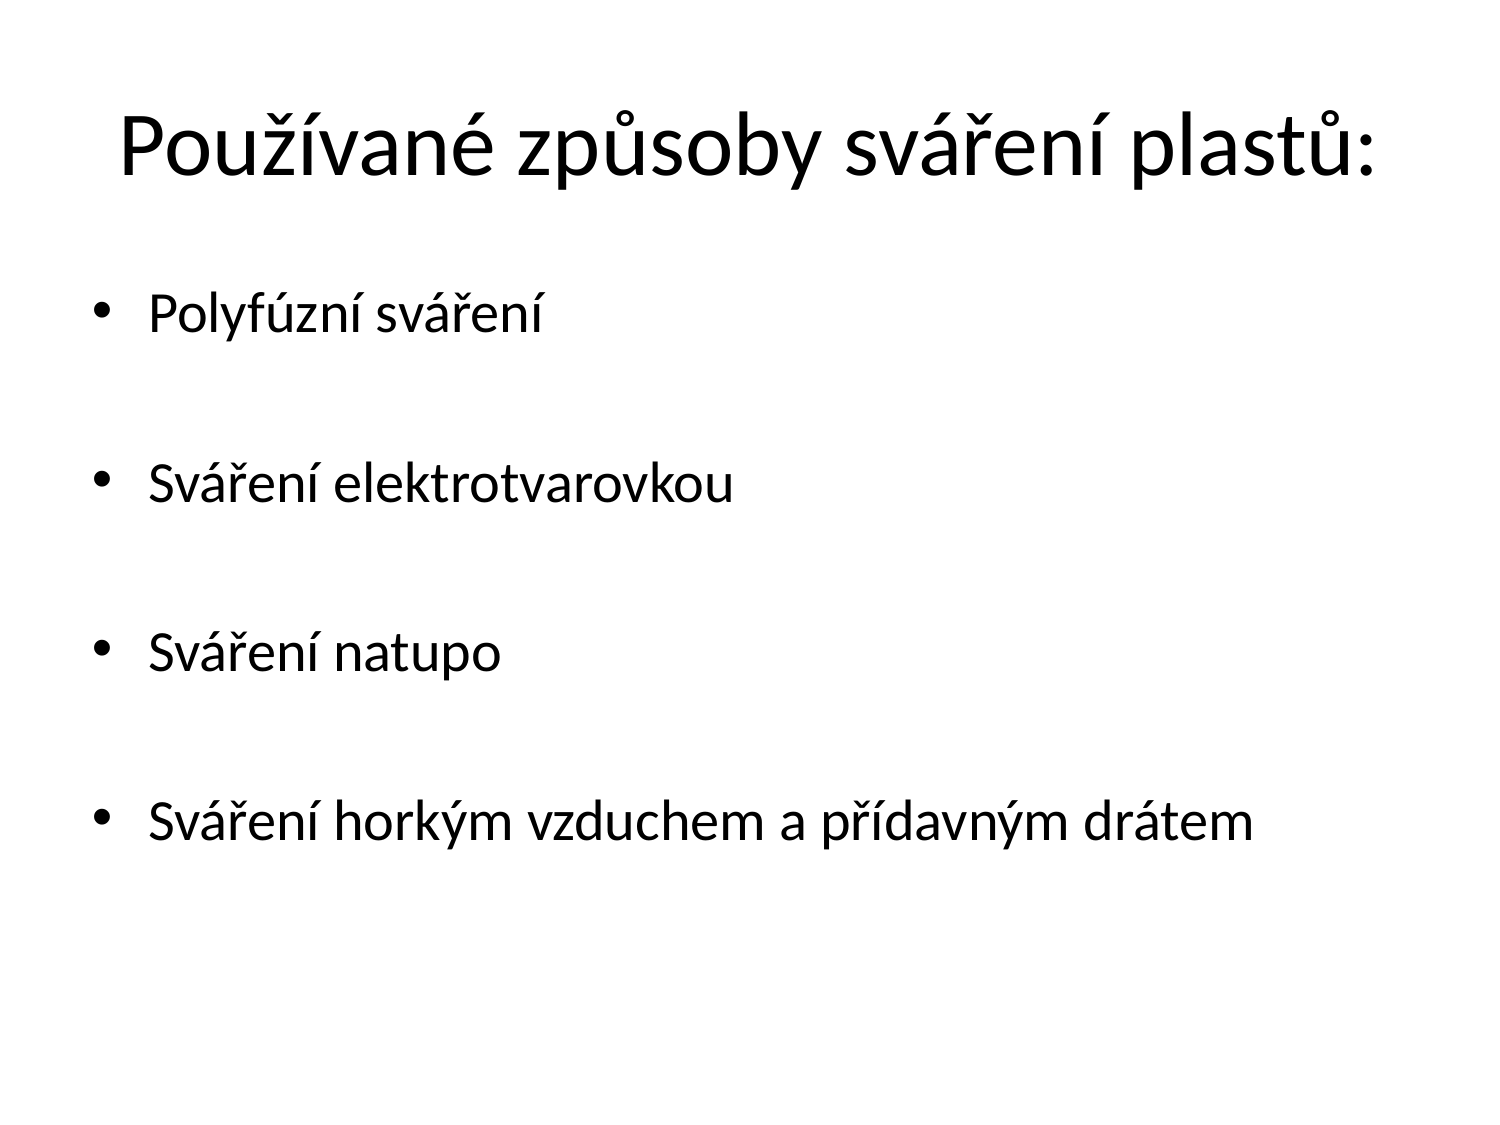

# Používané způsoby sváření plastů:
Polyfúzní sváření
Sváření elektrotvarovkou
Sváření natupo
Sváření horkým vzduchem a přídavným drátem